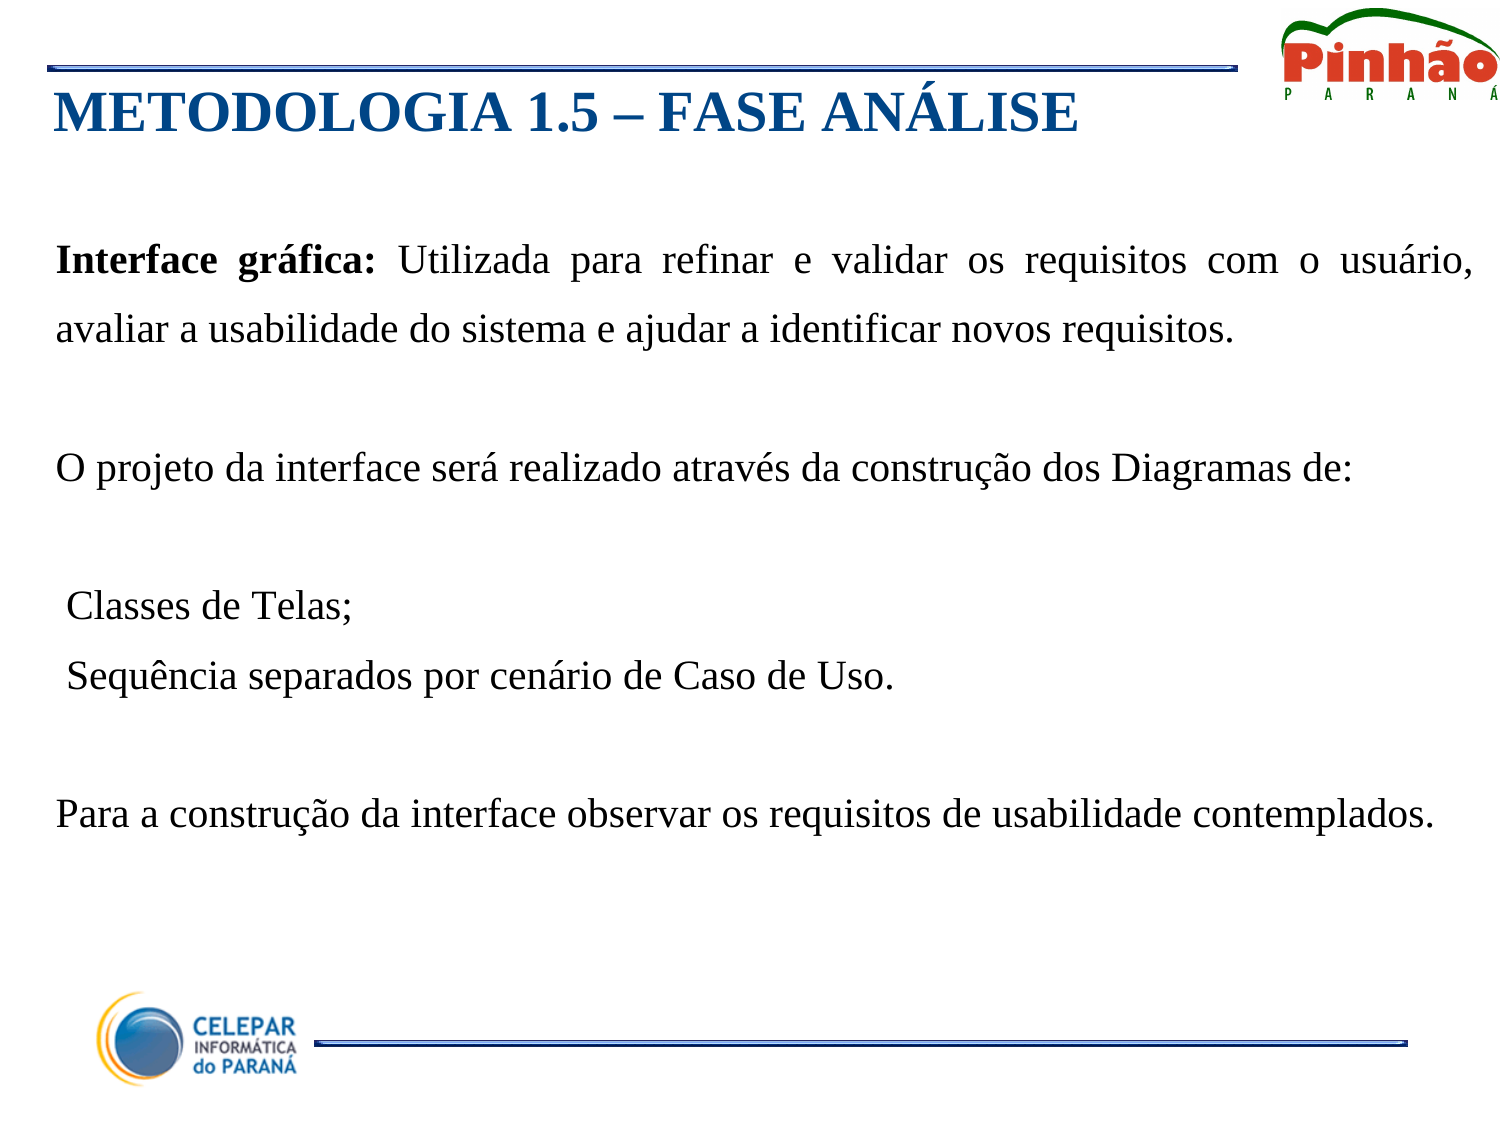

METODOLOGIA 1.5 – FASE ANÁLISE
Interface gráfica: Utilizada para refinar e validar os requisitos com o usuário, avaliar a usabilidade do sistema e ajudar a identificar novos requisitos.
O projeto da interface será realizado através da construção dos Diagramas de:
 Classes de Telas;
 Sequência separados por cenário de Caso de Uso.
Para a construção da interface observar os requisitos de usabilidade contemplados.